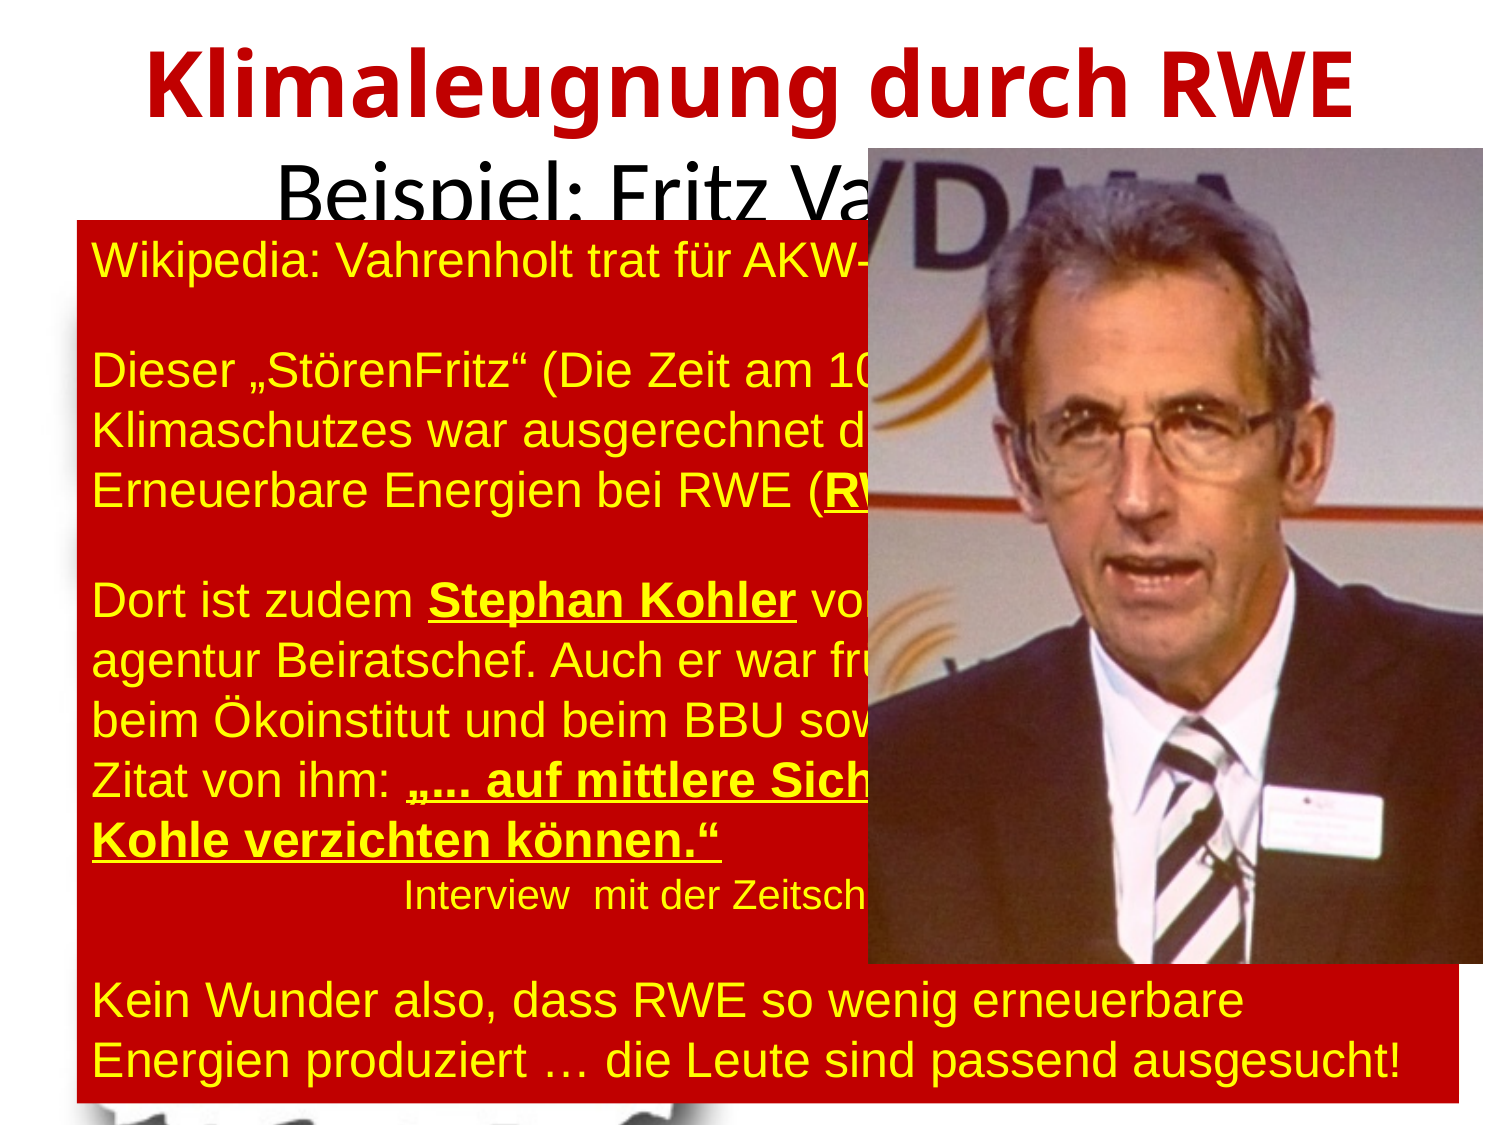

# Klimaleugnung durch RWE
Beispiel: Fritz Vahrenholt
Wikipedia: Vahrenholt trat für AKW-Laufzeitverlängerung ein.
Dieser „StörenFritz“ (Die Zeit am 10.2.2012) des Klimaschutzes war ausgerechnet der zuständige Chef für Erneuerbare Energien bei RWE (RWE Innogy AG).
Dort ist zudem Stephan Kohler von der Deutschen Energie-agentur Beiratschef. Auch er war früher „Öko“, z.B. Vorstand beim Ökoinstitut und beim BBU sowie Beirat beim BUND.
Zitat von ihm: „... auf mittlere Sicht werden wir nicht auf Kohle verzichten können.“
Interview mit der Zeitschrift "Lux", Oktober 2013 (S. 23)
Kein Wunder also, dass RWE so wenig erneuerbare Energien produziert … die Leute sind passend ausgesucht!
„Wäre Fukushima nach deutschen Standards gebaut worden, wären die Kernkraftwerke die einzig noch funktionierenden Einrichtungen in einem verwüsteten Gebiet gewesen.“
„Um Emissionsziele auf marktwirtschaftliche Weise zu erreichen, ist ein weltweiter Emissionshandel mit globalen Obergrenzen völlig ausreichend. Da die Obergrenzen im Verlauf der nächsten Jahrzehnte noch ansteigen dürfen und erst danach gesenkt werden müssen, wird sich ein geringer CO2-Preis einstellen, der die Akzeptanz für alle Industrie- und Entwicklungsländer erhöht.“
Aus Interviews usw.:
„Entgegen den Prognosen ist die Erderwärmung seit über zehn Jahren zum Stillstand gekommen.“
„Wir dürfen nicht glauben, dass wir mit unseren Maßnahmen in irgendeiner Weise überhaupt irgendeinen Einfluss auf das Weltklima haben.“
„Ich glaube, dass wir spätestens 2020 erkennen, dass das Klimagas CO2 maßlos überschätzt worden ist.“
Vahrenholt kämpft nicht allein:
Marie-Luise Dött (MdB) als Umweltpolitikerin der CDU
Einladende für Tagung mit Vahrenholt: 10x CDU, 2x FDP, 1x CSU, 2 europäische Sozialdemokraten.
Vahrenholt war mal
Umweltschutzautor
Über Politik (SPD-
Umweltsenator HH)
und Shell zu RWE
2011: Referent
beim EIKE-Kongress
SPD-Mitglied
Zitate aus seinem Buch …